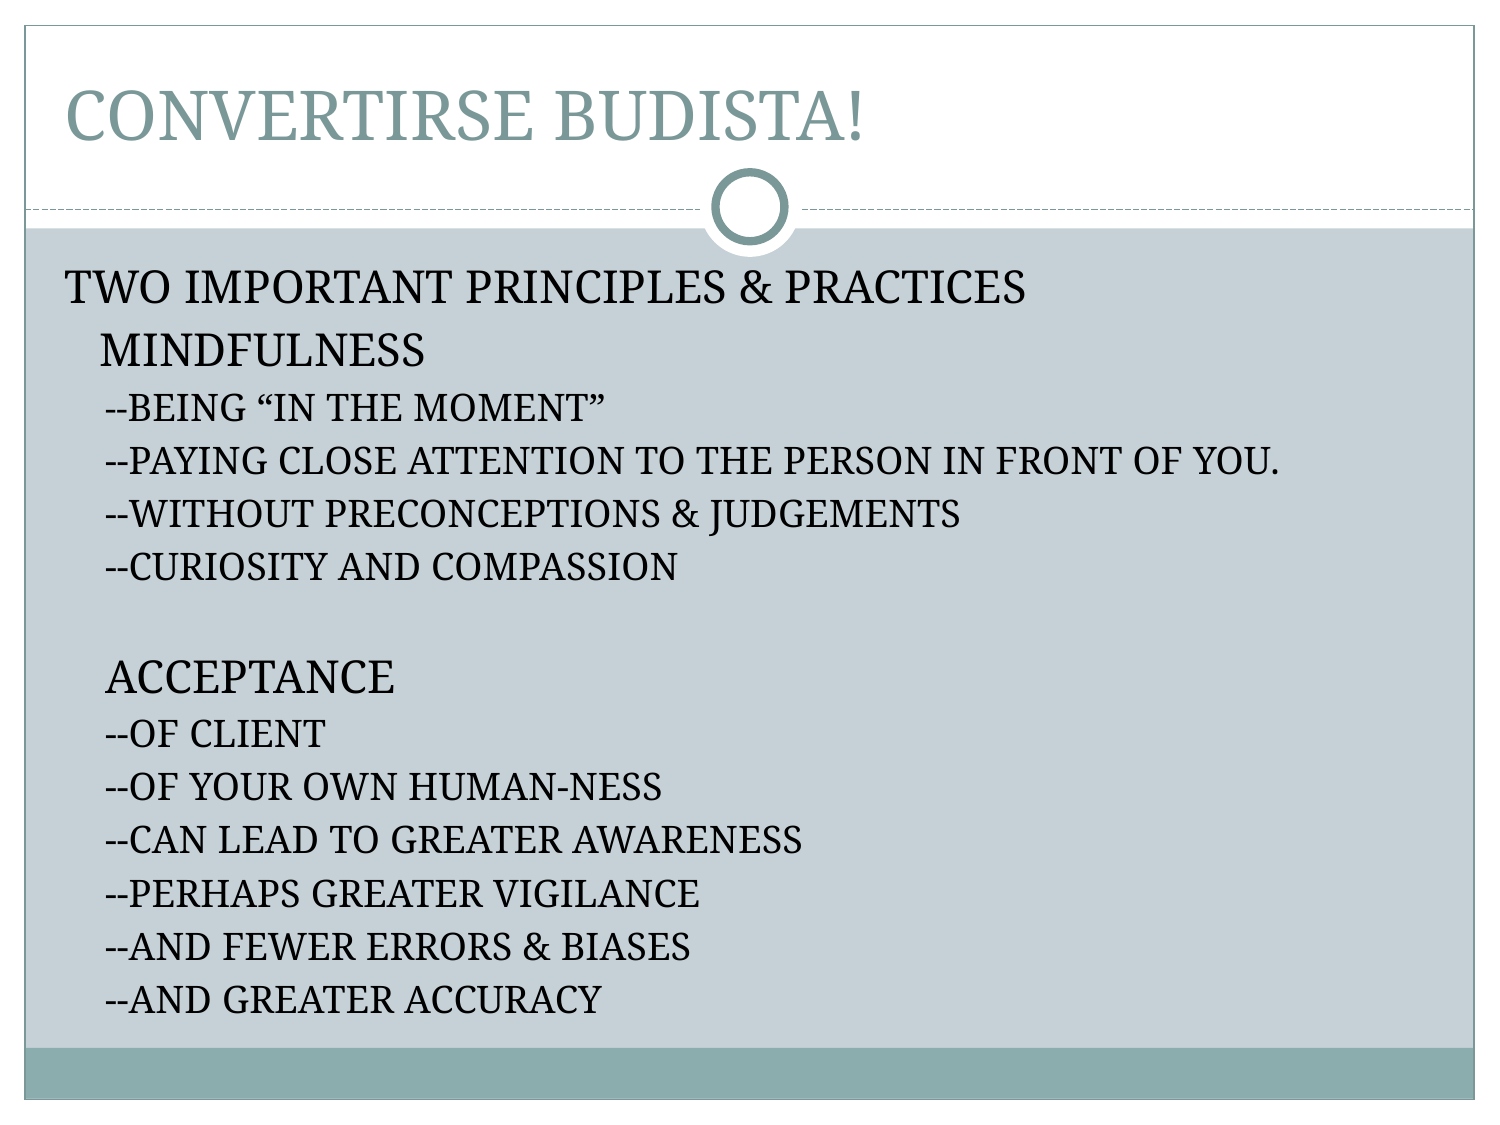

# CONVERTIRSE BUDISTA!
TWO IMPORTANT PRINCIPLES & PRACTICES
 MINDFULNESS
--BEING “IN THE MOMENT”
--PAYING CLOSE ATTENTION TO THE PERSON IN FRONT OF YOU.
--WITHOUT PRECONCEPTIONS & JUDGEMENTS
--CURIOSITY AND COMPASSION
ACCEPTANCE
--OF CLIENT
--OF YOUR OWN HUMAN-NESS
--CAN LEAD TO GREATER AWARENESS
--PERHAPS GREATER VIGILANCE
--AND FEWER ERRORS & BIASES
--AND GREATER ACCURACY